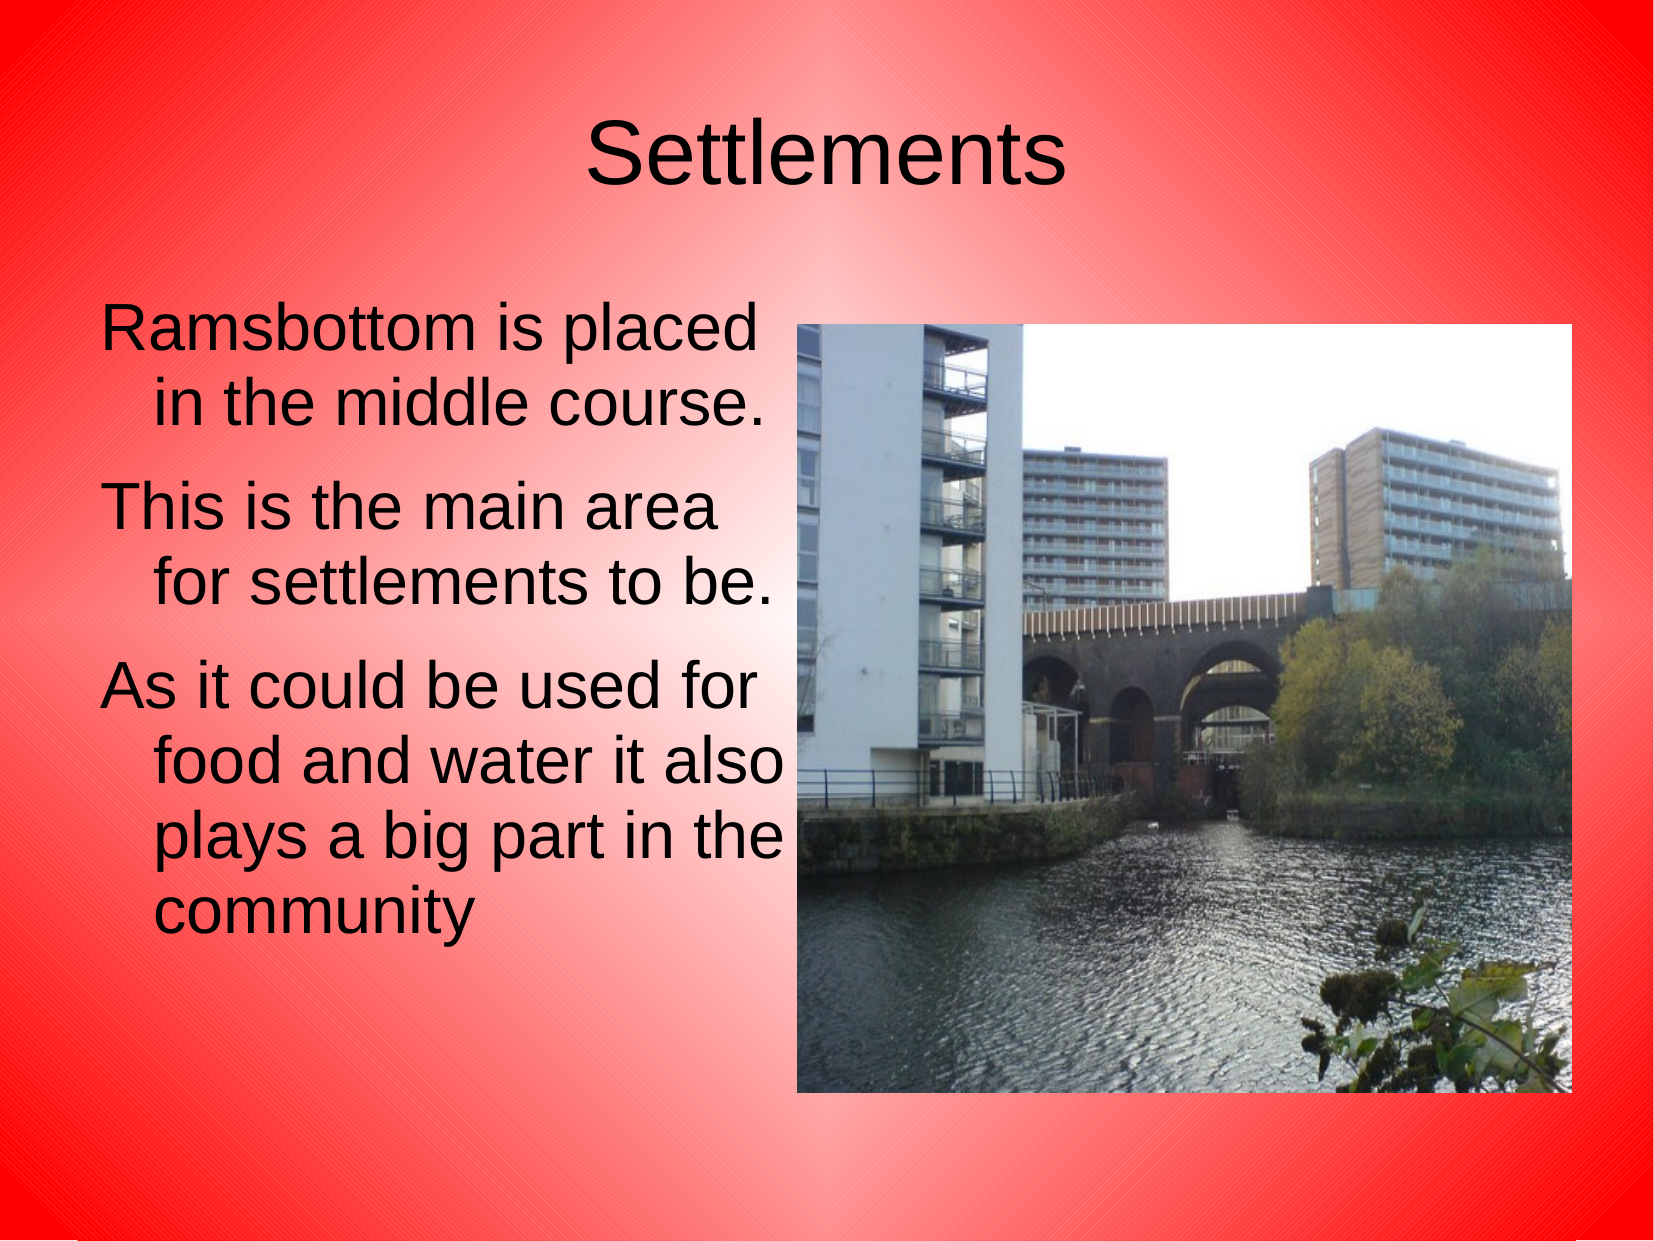

# Settlements
Ramsbottom is placed in the middle course.
This is the main area for settlements to be.
As it could be used for food and water it also plays a big part in the community